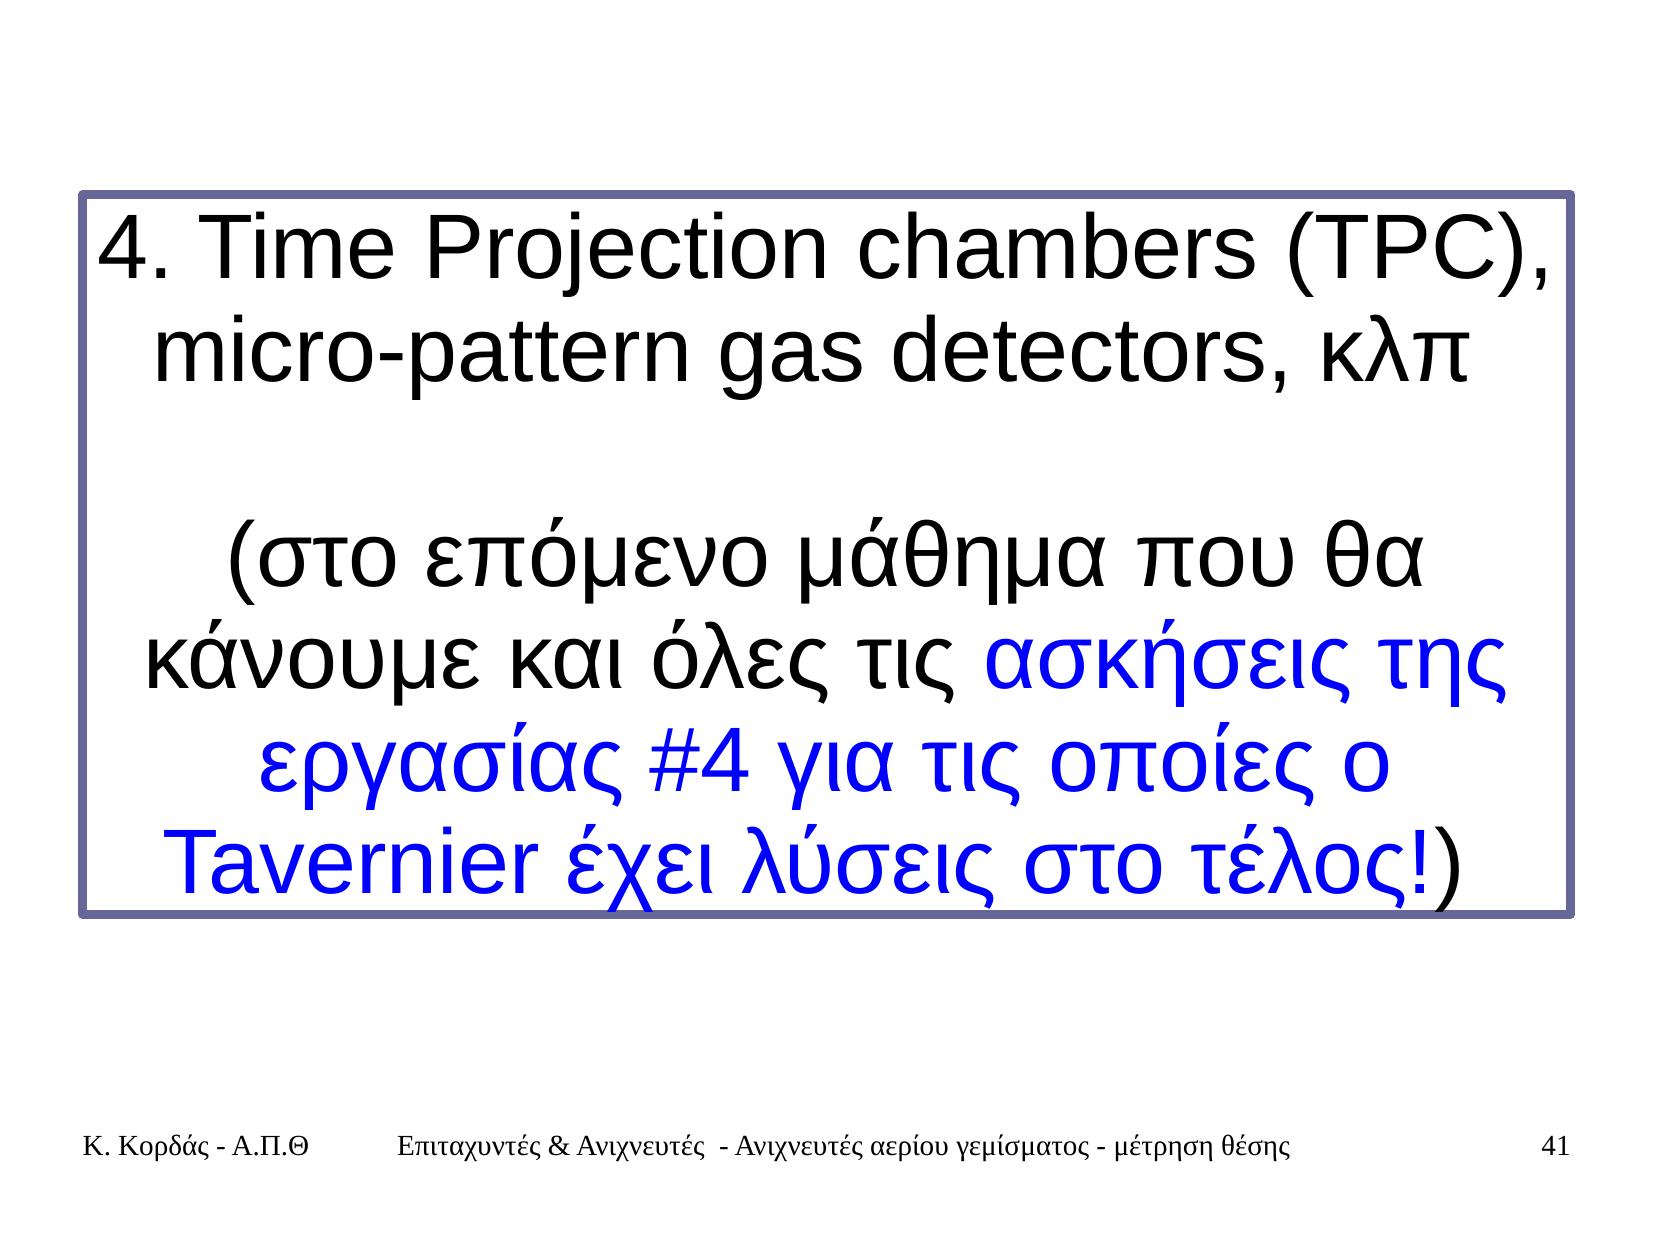

# 4. Time Projection chambers (TPC), micro-pattern gas detectors, κλπ (στο επόμενο μάθημα που θα κάνουμε και όλες τις ασκήσεις της εργασίας #4 για τις οποίες ο Tavernier έχει λύσεις στο τέλος!)
Κ. Κορδάς - Α.Π.Θ
Επιταχυντές & Ανιχνευτές - Ανιχνευτές αερίου γεμίσματος - μέτρηση θέσης
41